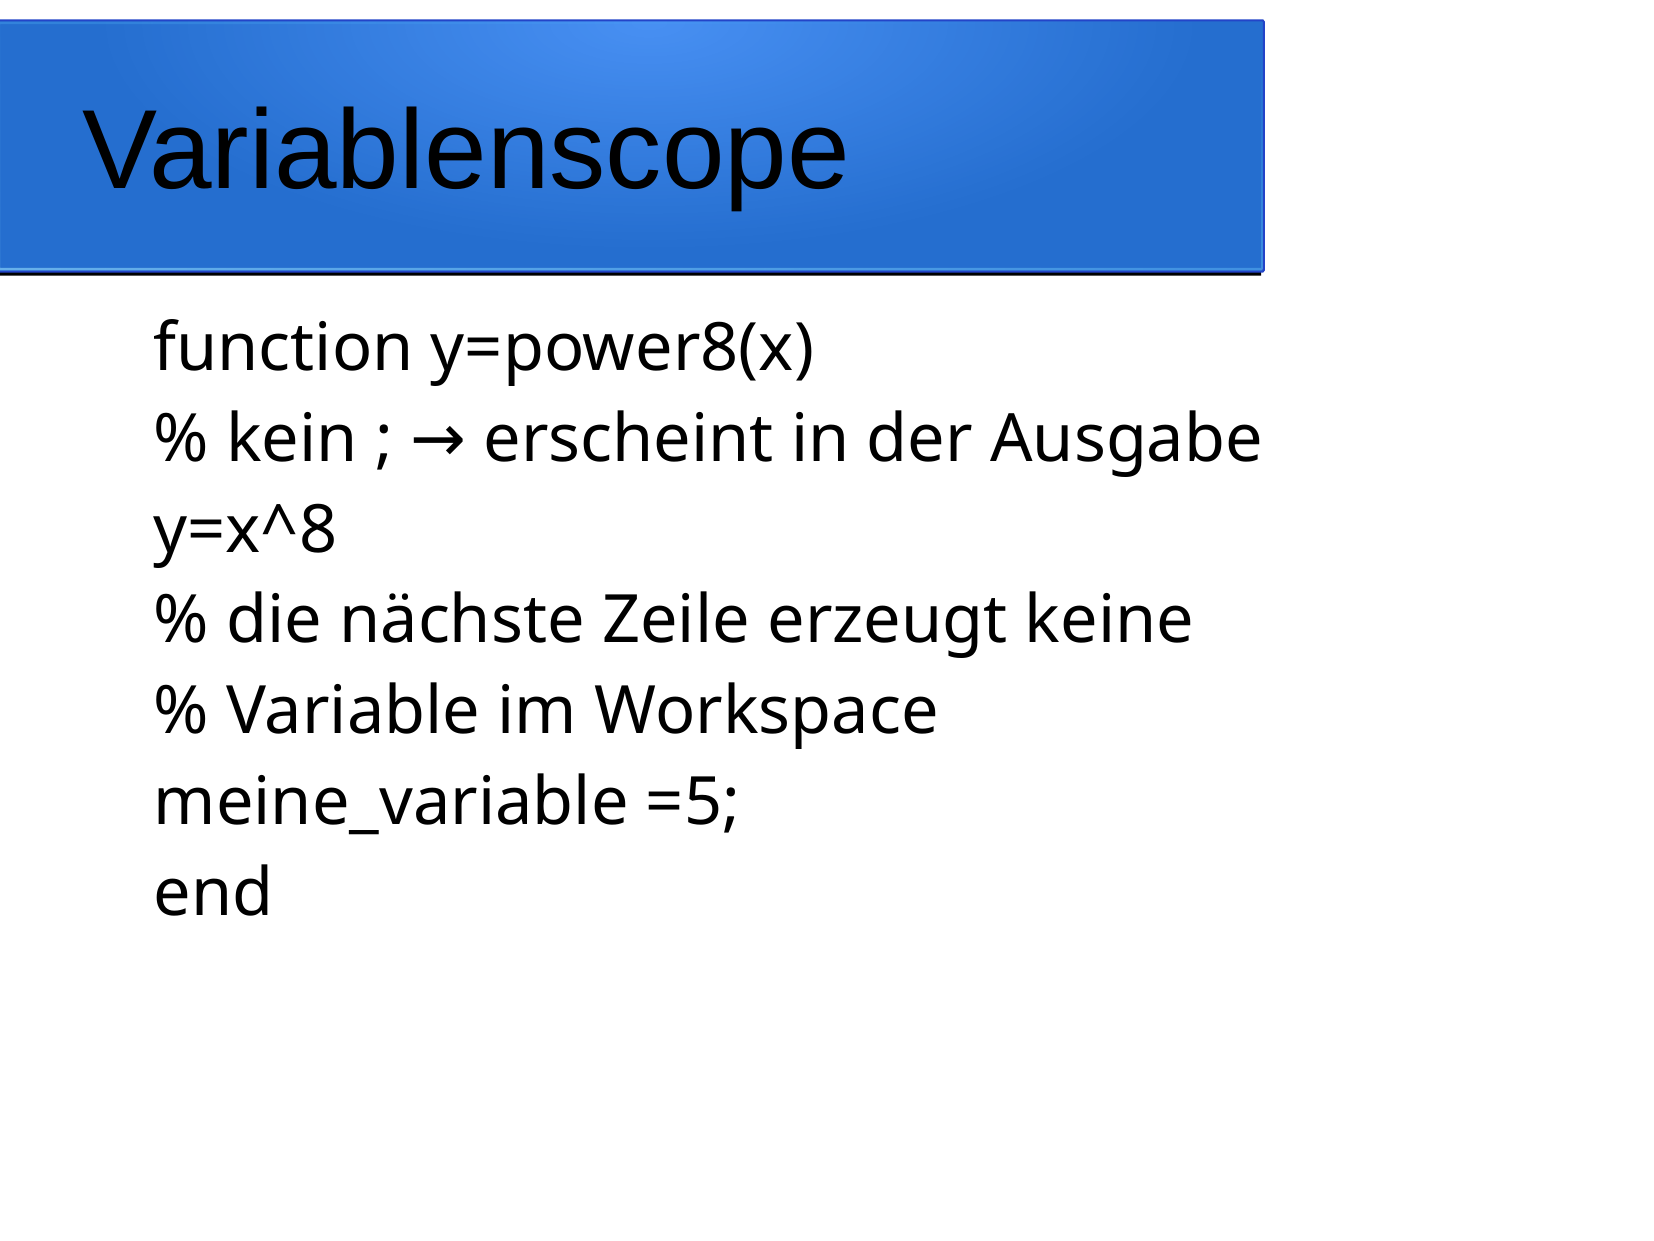

# Variablenscope
function y=power8(x)
% kein ; → erscheint in der Ausgabe
y=x^8
% die nächste Zeile erzeugt keine
% Variable im Workspace
meine_variable =5;
end